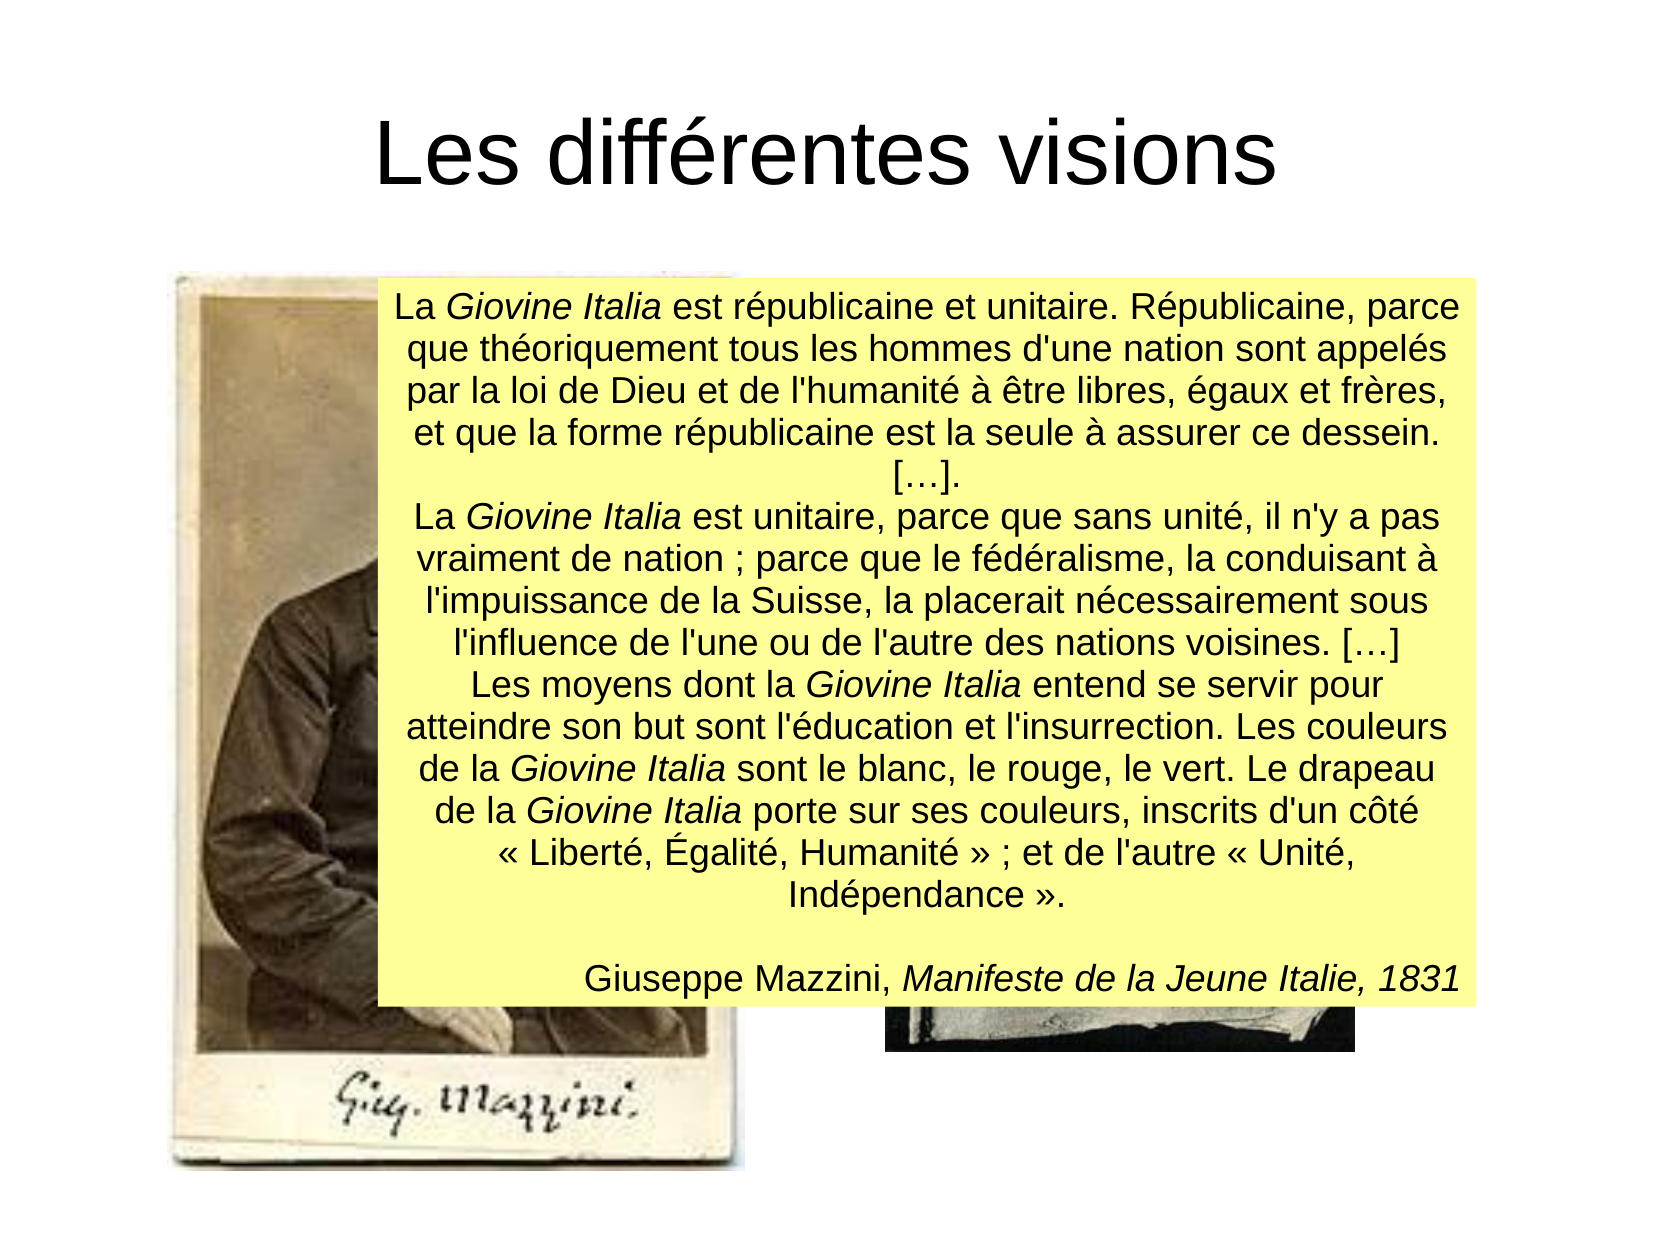

# Les différentes visions
La Giovine Italia est républicaine et unitaire. Républicaine, parce que théoriquement tous les hommes d'une nation sont appelés par la loi de Dieu et de l'humanité à être libres, égaux et frères, et que la forme républicaine est la seule à assurer ce dessein. […].
La Giovine Italia est unitaire, parce que sans unité, il n'y a pas vraiment de nation ; parce que le fédéralisme, la conduisant à l'impuissance de la Suisse, la placerait nécessairement sous l'influence de l'une ou de l'autre des nations voisines. […]
Les moyens dont la Giovine Italia entend se servir pour atteindre son but sont l'éducation et l'insurrection. Les couleurs de la Giovine Italia sont le blanc, le rouge, le vert. Le drapeau de la Giovine Italia porte sur ses couleurs, inscrits d'un côté « Liberté, Égalité, Humanité » ; et de l'autre « Unité, Indépendance ».
Giuseppe Mazzini, Manifeste de la Jeune Italie, 1831